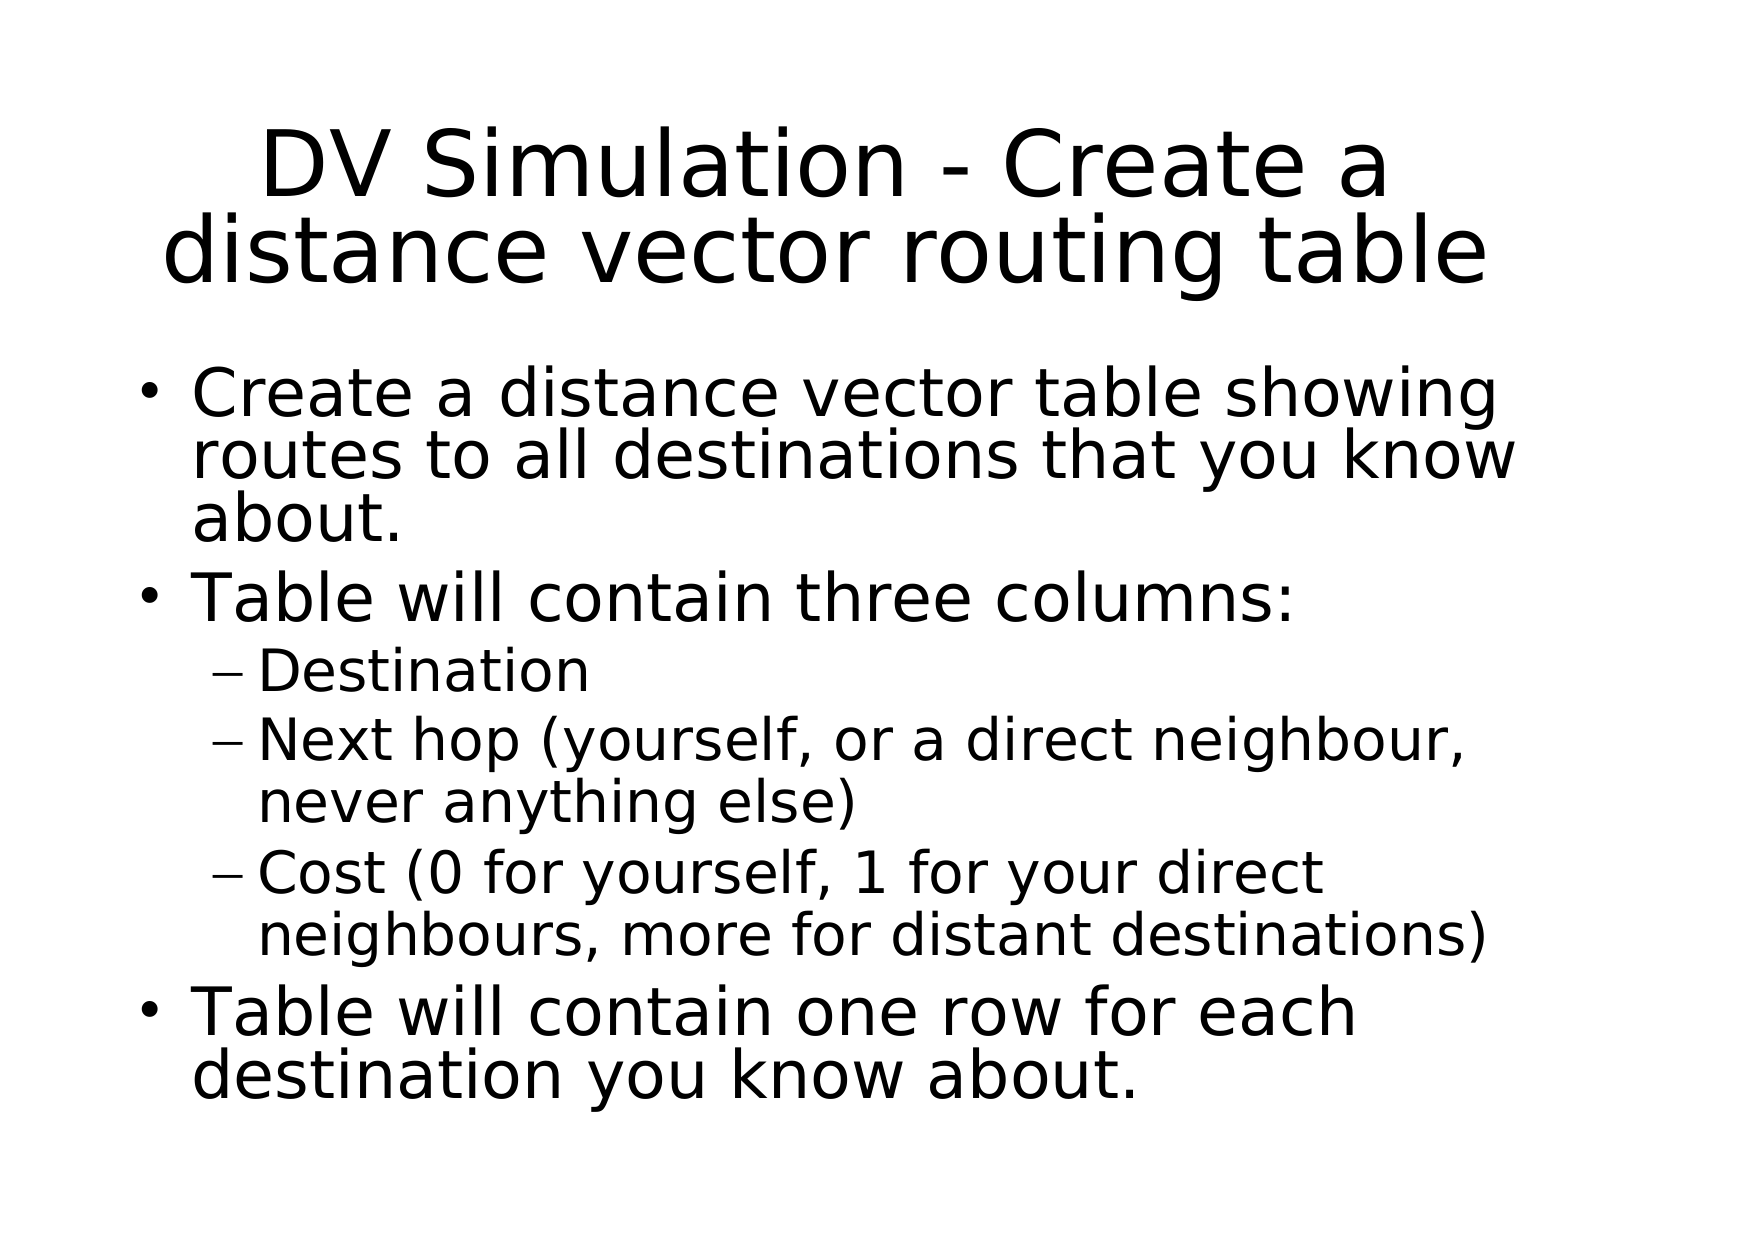

# DV Simulation - Create a distance vector routing table
Create a distance vector table showing routes to all destinations that you know about.
Table will contain three columns:
Destination
Next hop (yourself, or a direct neighbour, never anything else)‏
Cost (0 for yourself, 1 for your direct neighbours, more for distant destinations)‏
Table will contain one row for each destination you know about.